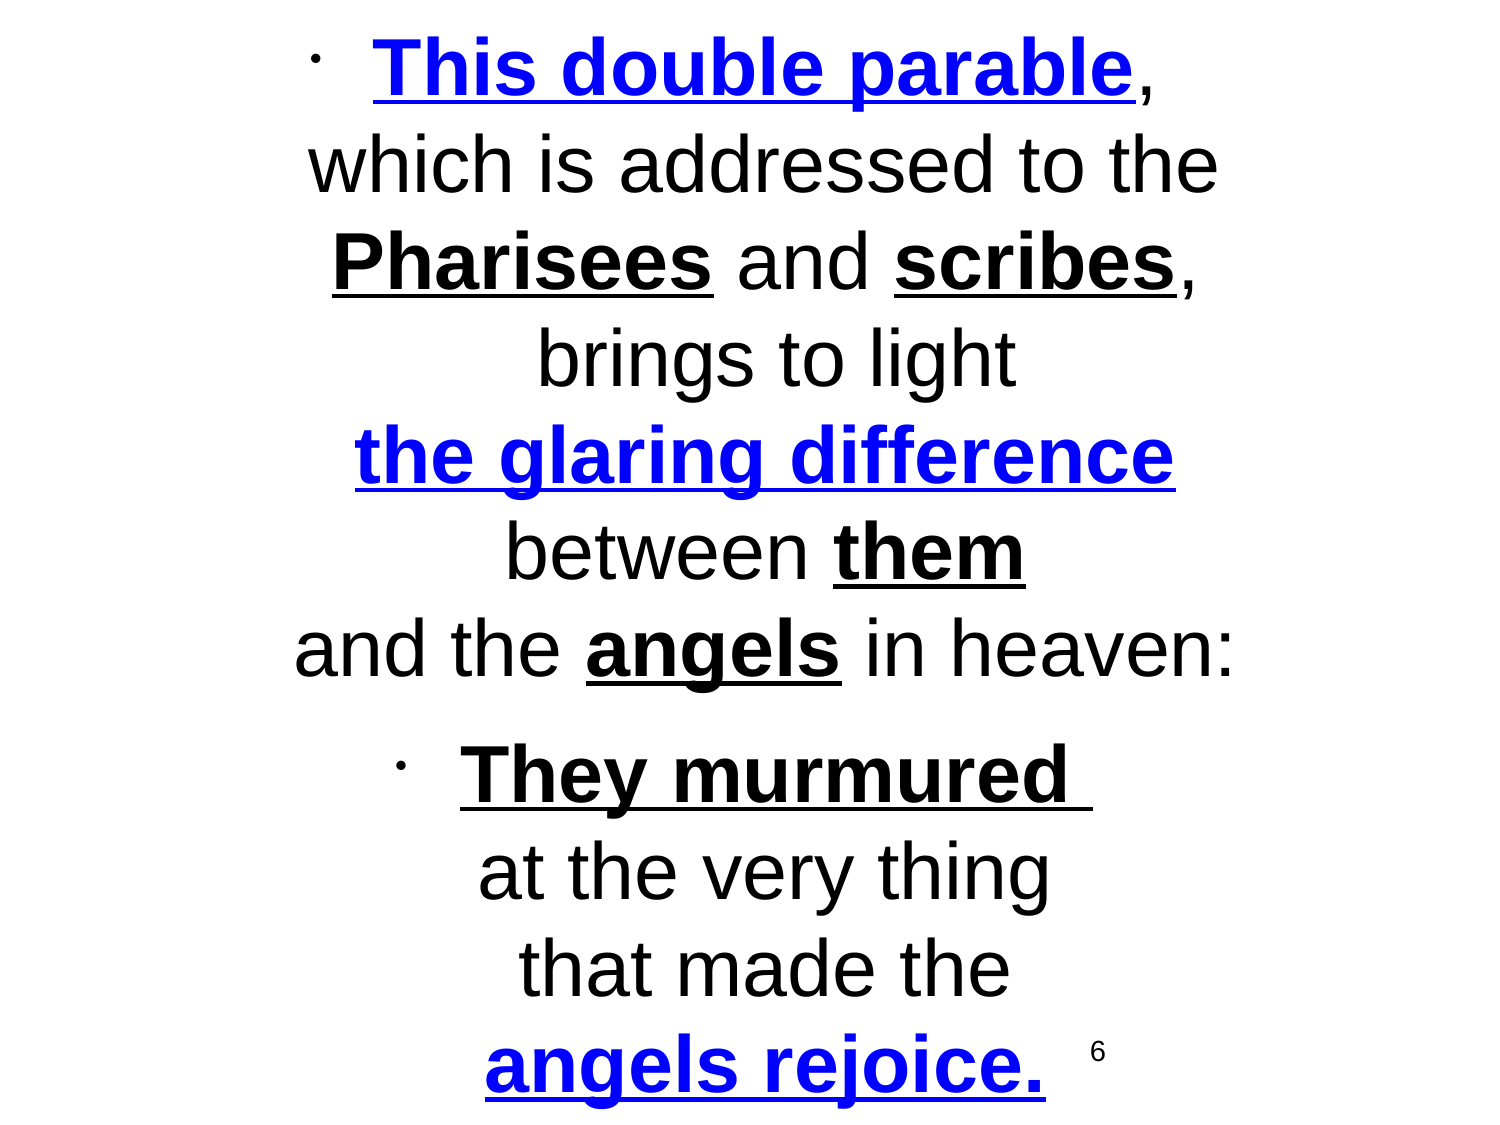

# This double parable, which is addressed to the Pharisees and scribes, brings to light the glaring difference between them and the angels in heaven:
They murmured
at the very thing
that made the
angels rejoice.
6